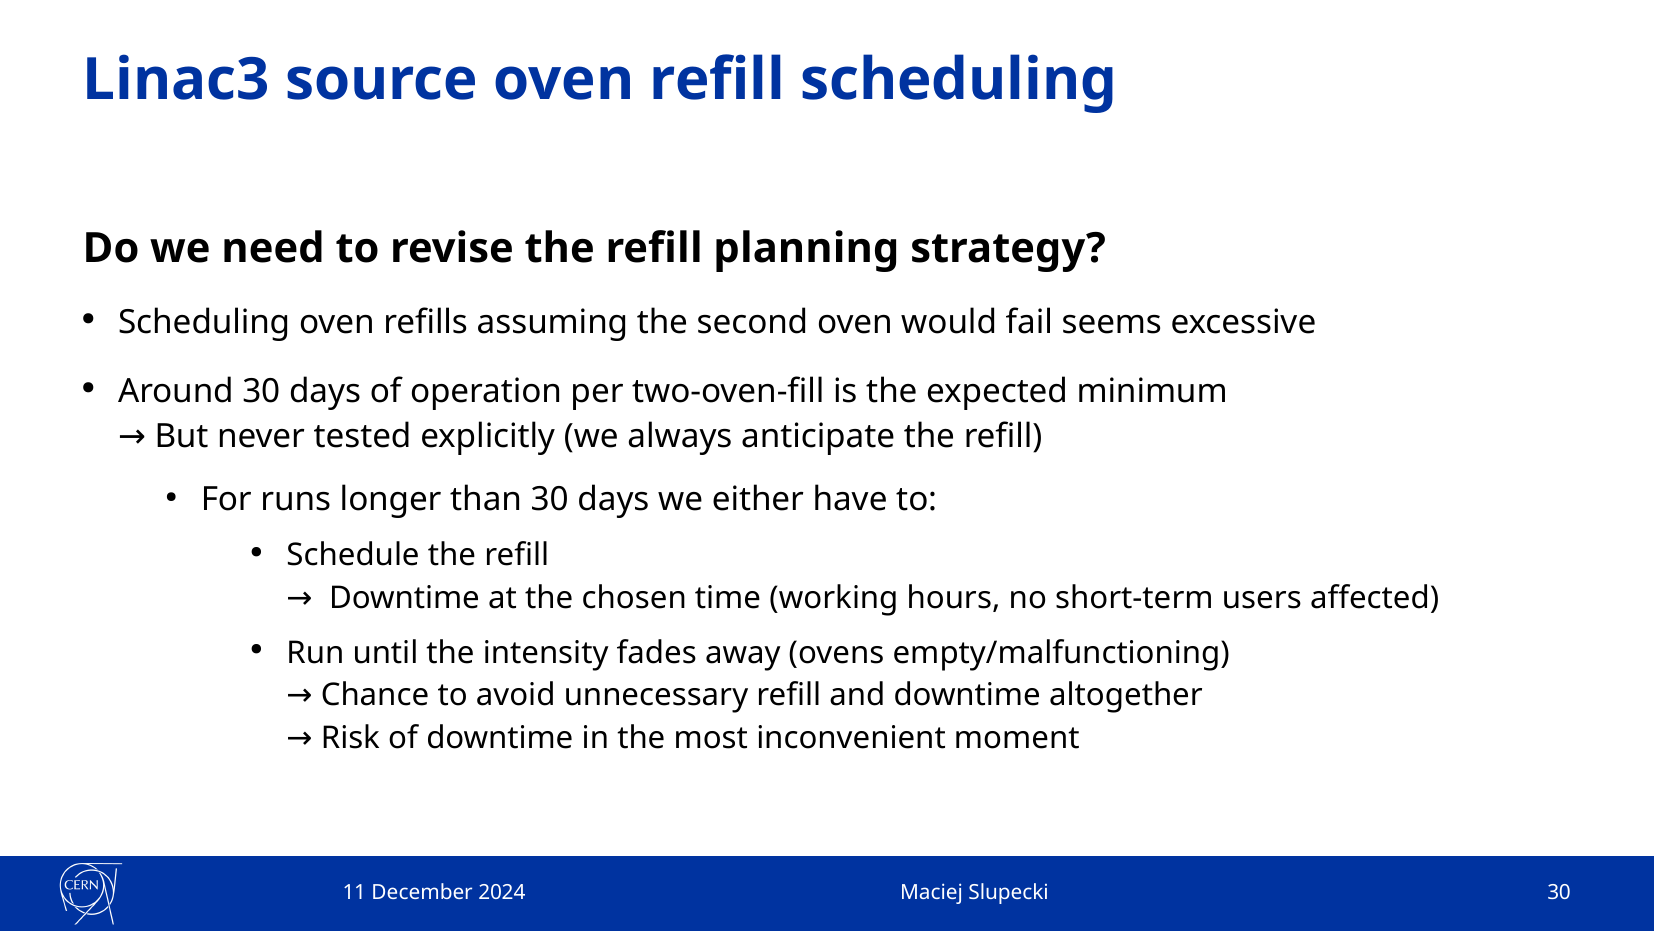

# Linac3 source oven refill scheduling
Do we need to revise the refill planning strategy?
Scheduling oven refills assuming the second oven would fail seems excessive
Around 30 days of operation per two-oven-fill is the expected minimum
→ But never tested explicitly (we always anticipate the refill)
For runs longer than 30 days we either have to:
Schedule the refill
→ Downtime at the chosen time (working hours, no short-term users affected)
Run until the intensity fades away (ovens empty/malfunctioning)
→ Chance to avoid unnecessary refill and downtime altogether
→ Risk of downtime in the most inconvenient moment
Presenter | Presentation Title
30